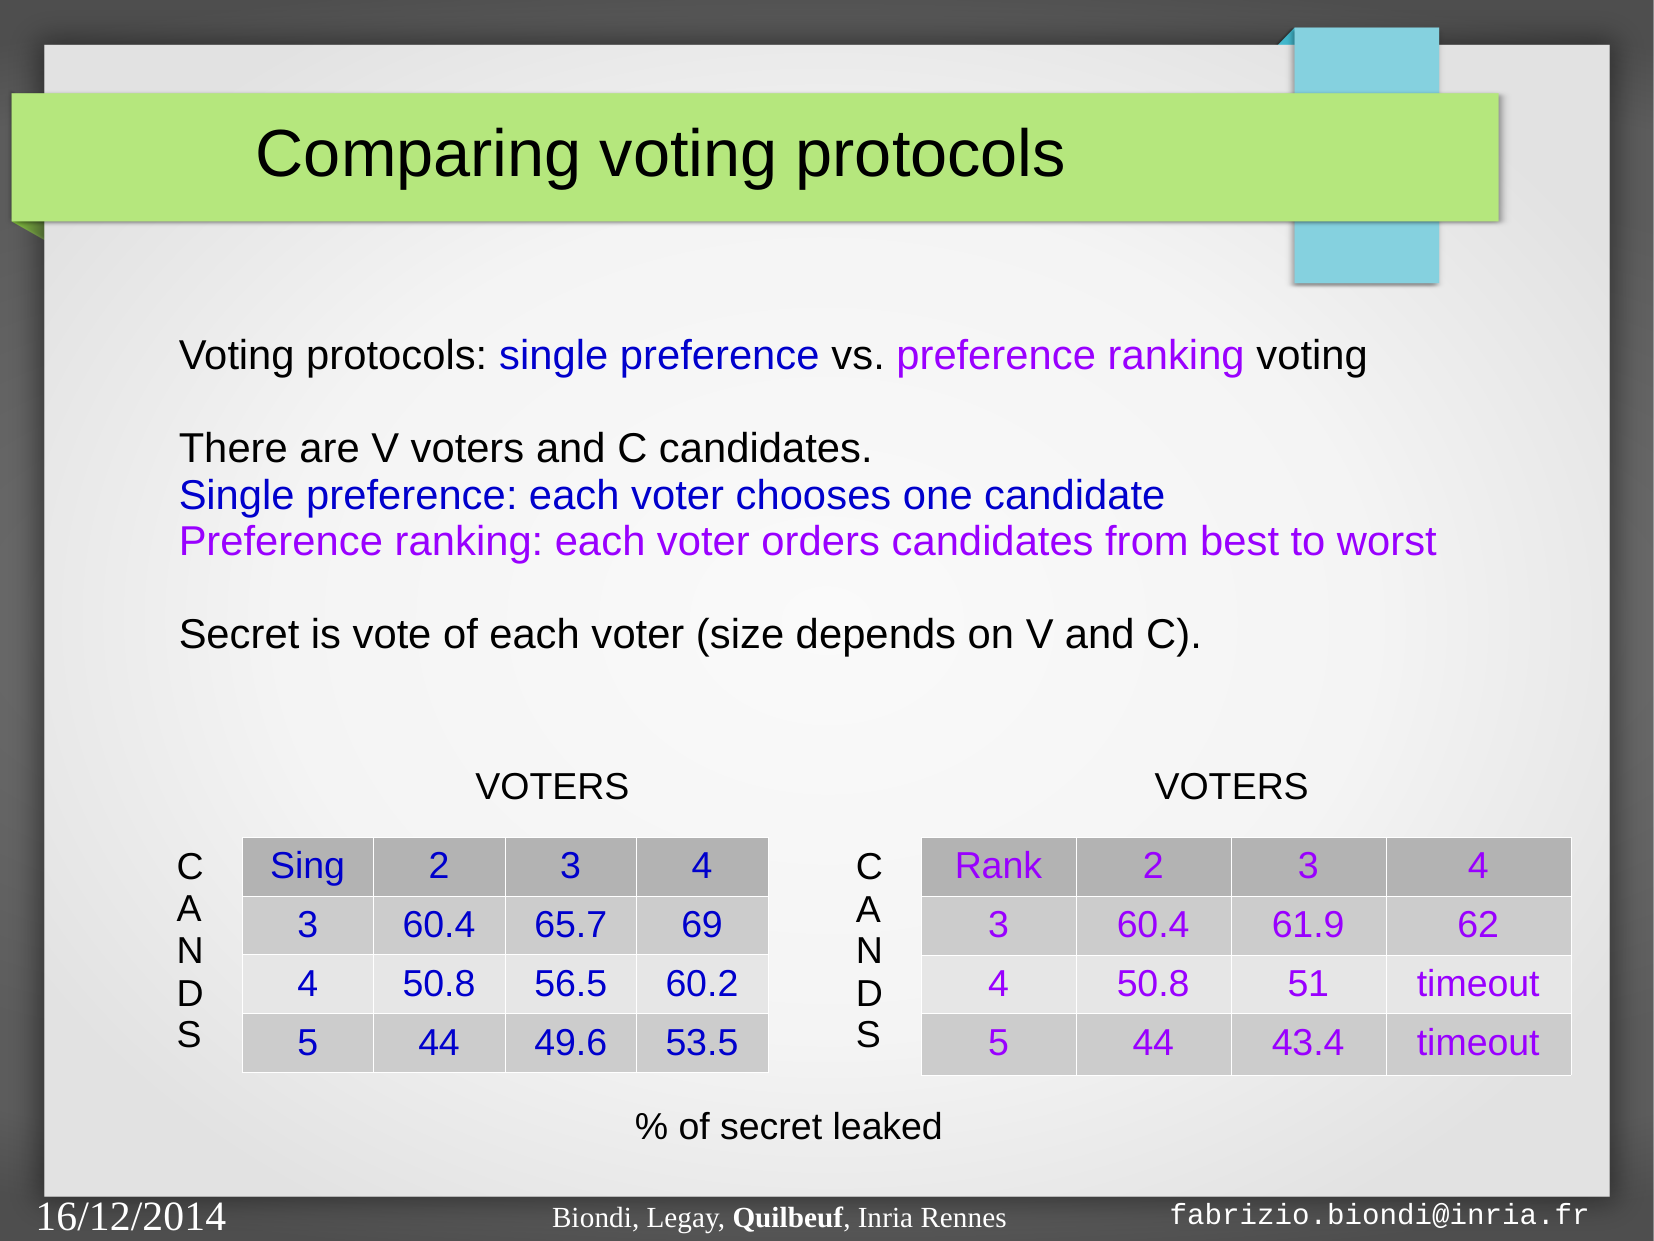

# Comparing voting protocols
Voting protocols: single preference vs. preference ranking voting
There are V voters and C candidates.
Single preference: each voter chooses one candidate
Preference ranking: each voter orders candidates from best to worst
Secret is vote of each voter (size depends on V and C).
VOTERS
VOTERS
| Sing | 2 | 3 | 4 |
| --- | --- | --- | --- |
| 3 | 60.4 | 65.7 | 69 |
| 4 | 50.8 | 56.5 | 60.2 |
| 5 | 44 | 49.6 | 53.5 |
| Rank | 2 | 3 | 4 |
| --- | --- | --- | --- |
| 3 | 60.4 | 61.9 | 62 |
| 4 | 50.8 | 51 | timeout |
| 5 | 44 | 43.4 | timeout |
C
A
N
D
S
C
A
N
D
S
% of secret leaked
18/04/2014
Fabrizio Biondi, INRIA Rennes